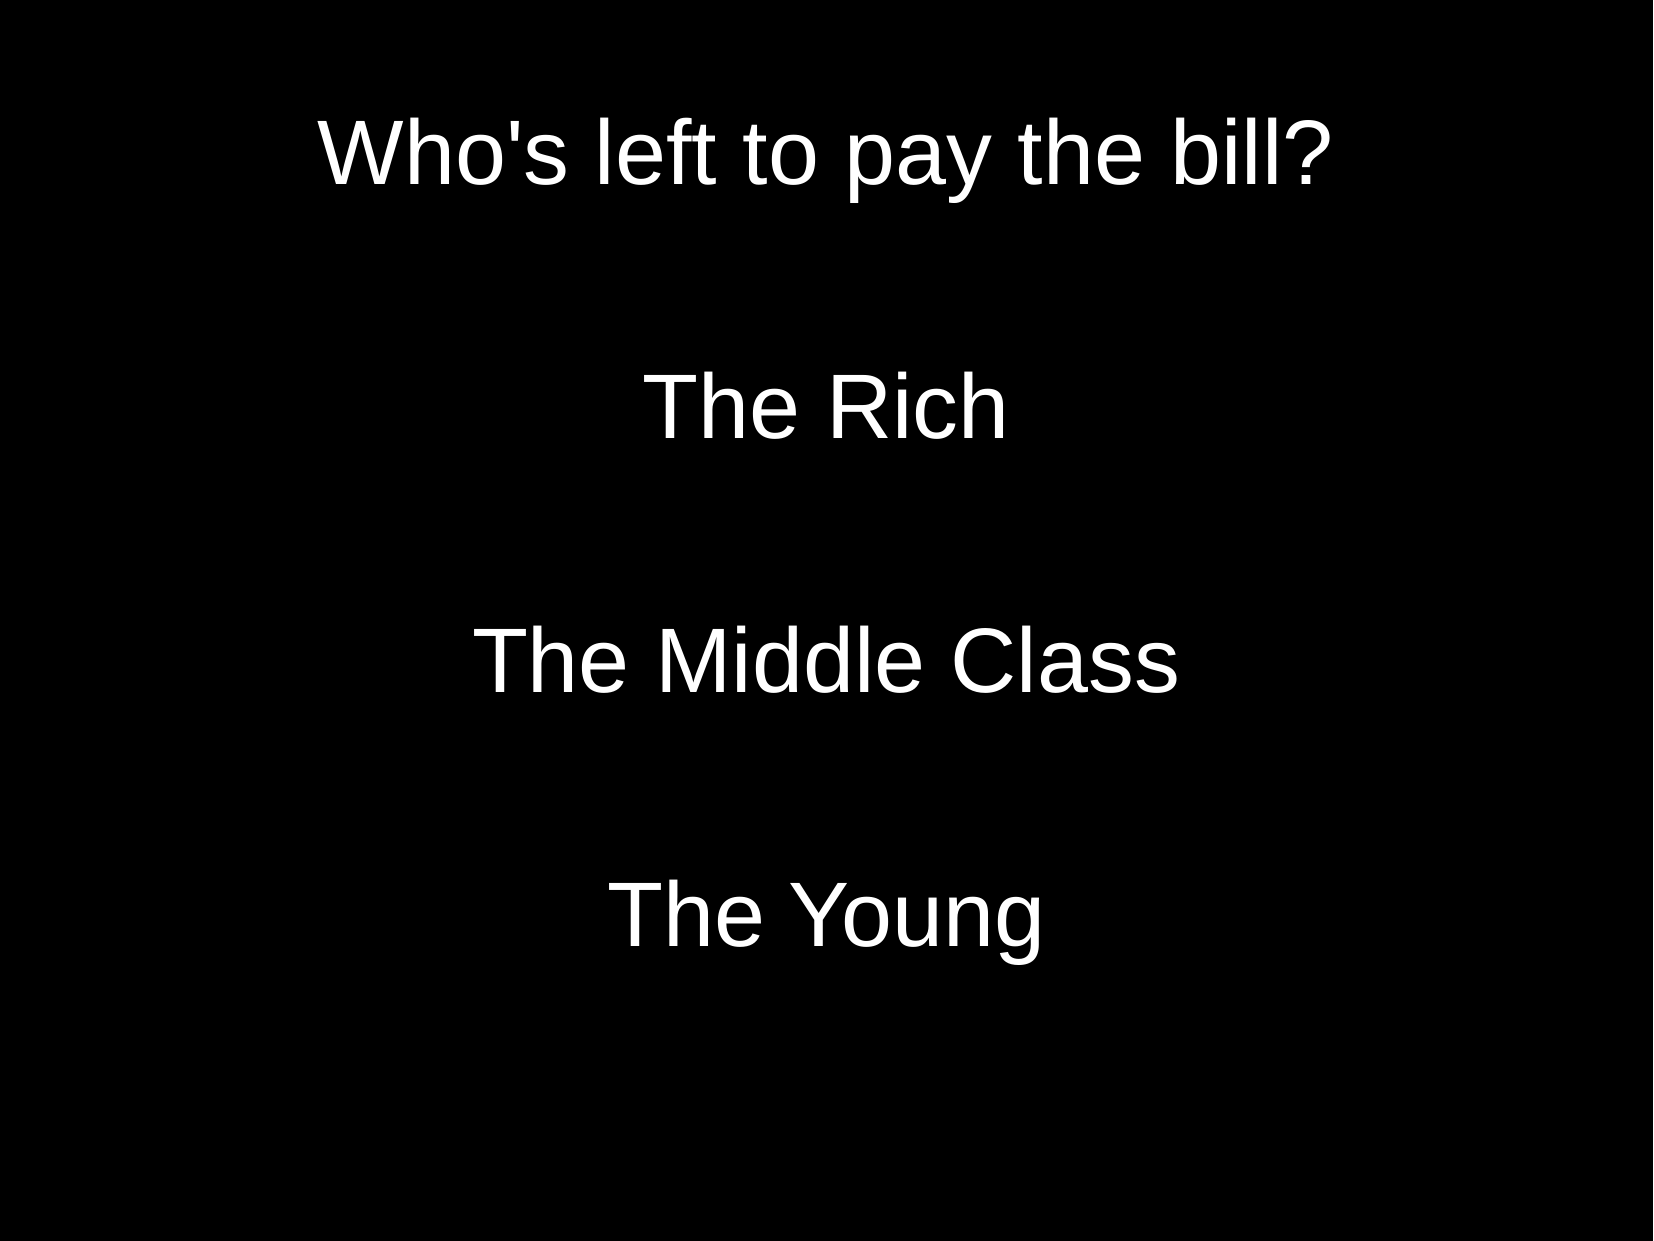

# Who's left to pay the bill?
The Rich
The Middle Class
The Young